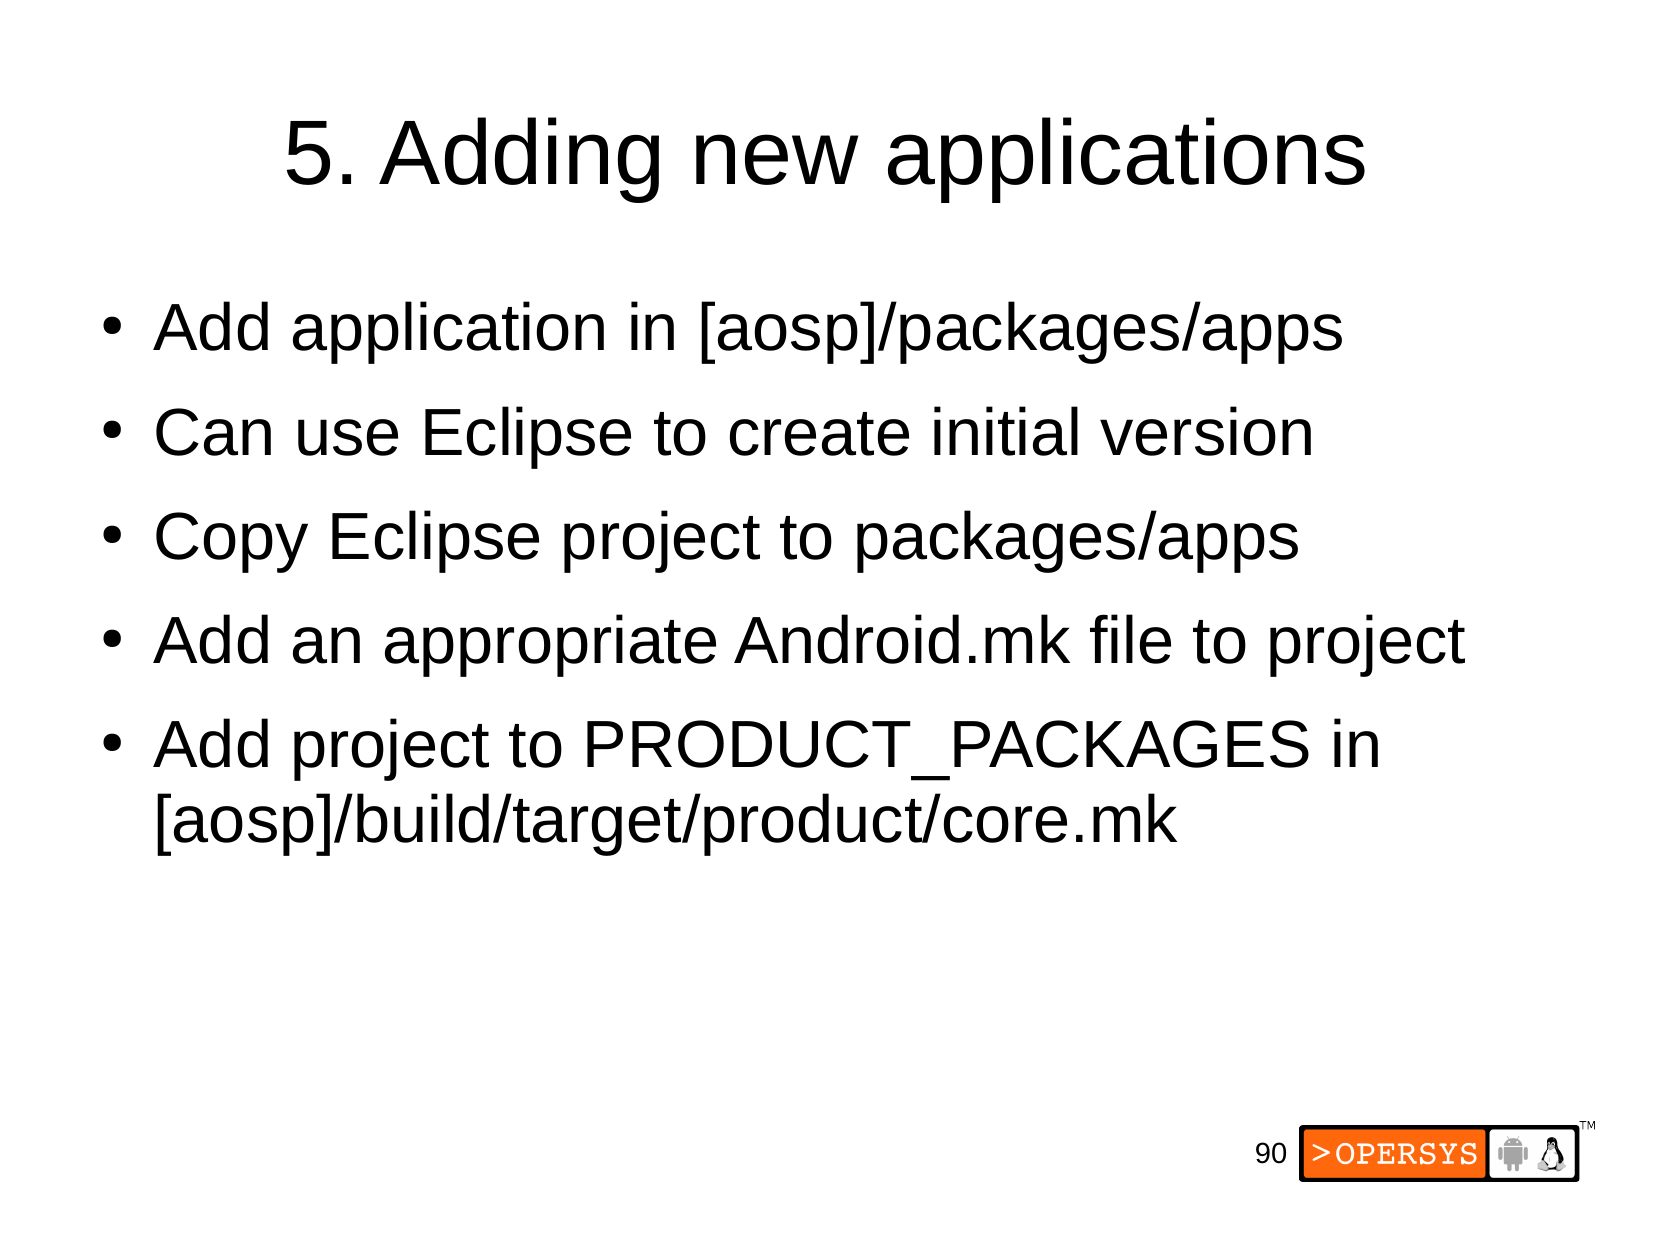

# 5. Adding new applications
Add application in [aosp]/packages/apps
Can use Eclipse to create initial version
Copy Eclipse project to packages/apps
Add an appropriate Android.mk file to project
Add project to PRODUCT_PACKAGES in [aosp]/build/target/product/core.mk